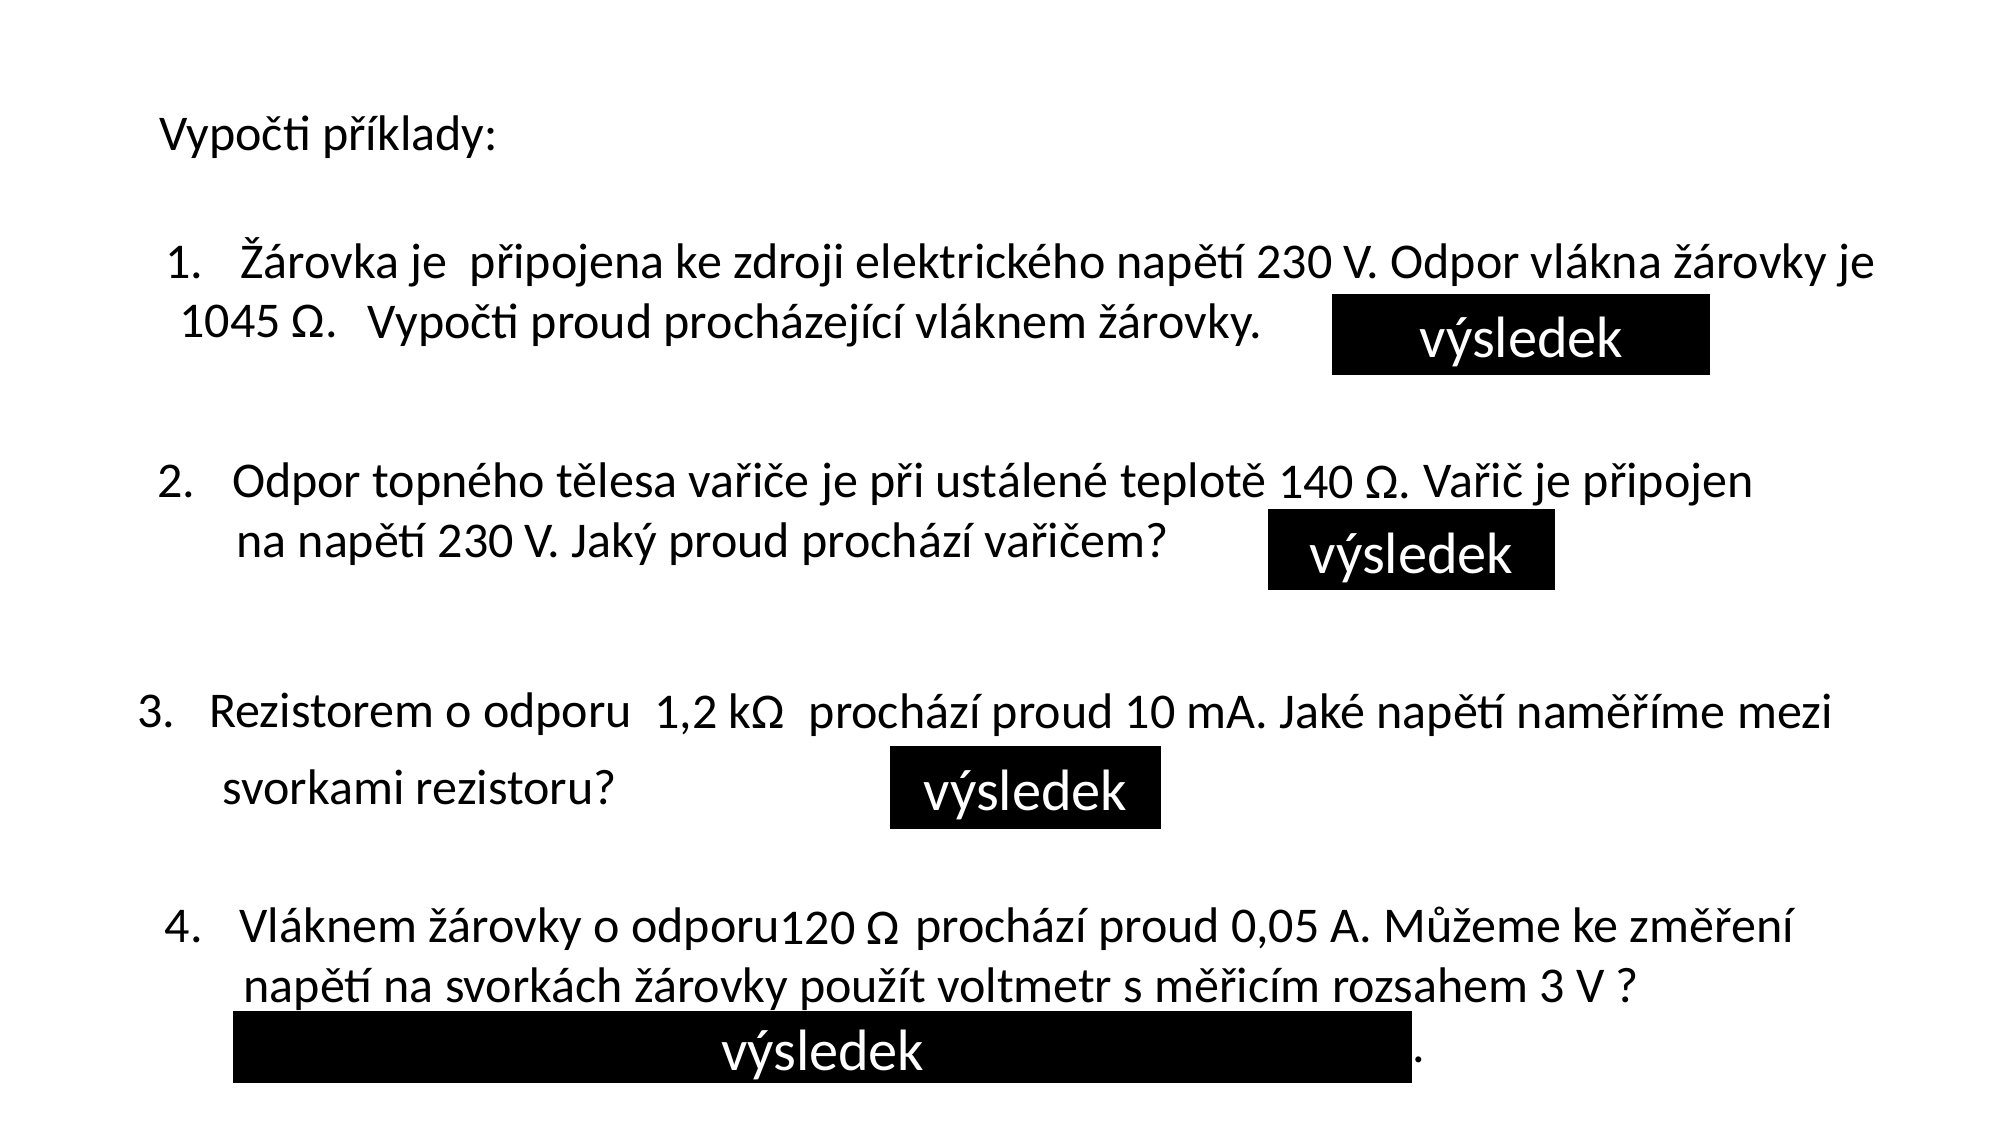

Vypočti příklady:
Žárovka je připojena ke zdroji elektrického napětí 230 V. Odpor vlákna žárovky je
 Vypočti proud procházející vláknem žárovky. I = 0,22 A
1045 Ω.
výsledek
Odpor topného tělesa vařiče je při ustálené teplotě Vařič je připojen
 na napětí 230 V. Jaký proud prochází vařičem? I = 1,64 A
140 Ω.
výsledek
3. Rezistorem o odporu
1,2 kΩ
prochází proud 10 mA. Jaké napětí naměříme mezi
svorkami rezistoru?
výsledek
120 V
Vláknem žárovky o odporu prochází proud 0,05 A. Můžeme ke změření
 napětí na svorkách žárovky použít voltmetr s měřicím rozsahem 3 V ?
 Nemůžeme, protože napětí je 6 V. Voltmetr by se poškodil.
120 Ω
výsledek